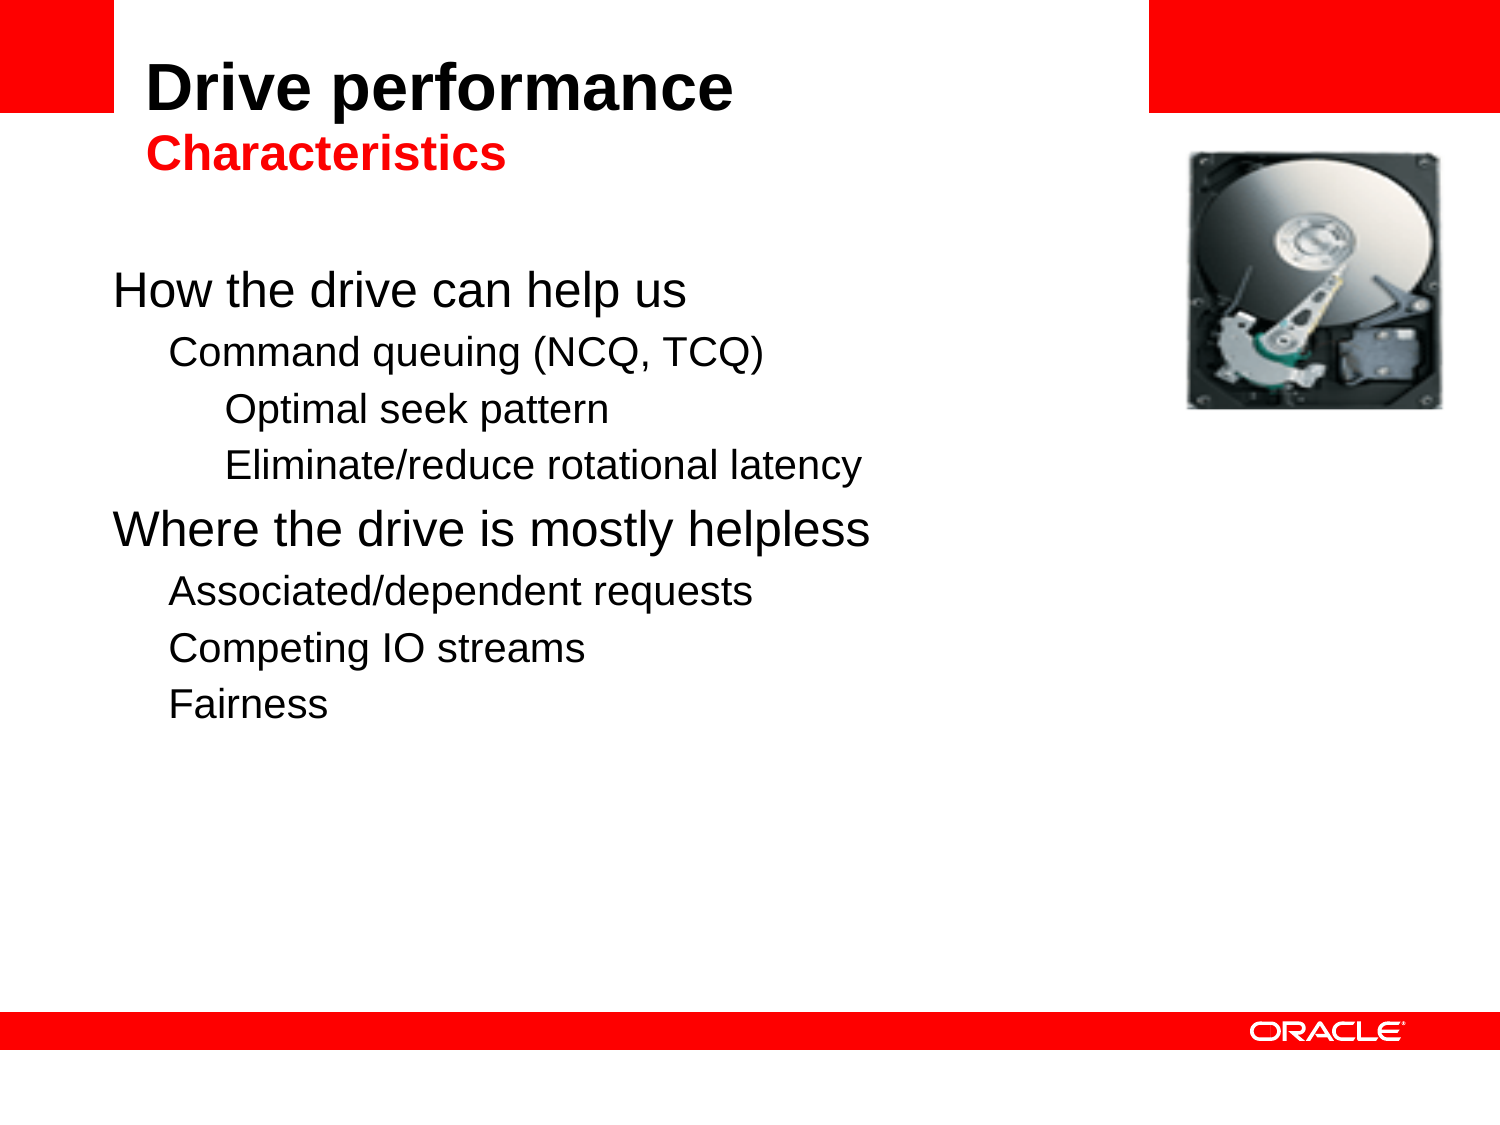

# Drive performance Characteristics
How the drive can help us
Command queuing (NCQ, TCQ)
Optimal seek pattern
Eliminate/reduce rotational latency
Where the drive is mostly helpless
Associated/dependent requests
Competing IO streams
Fairness